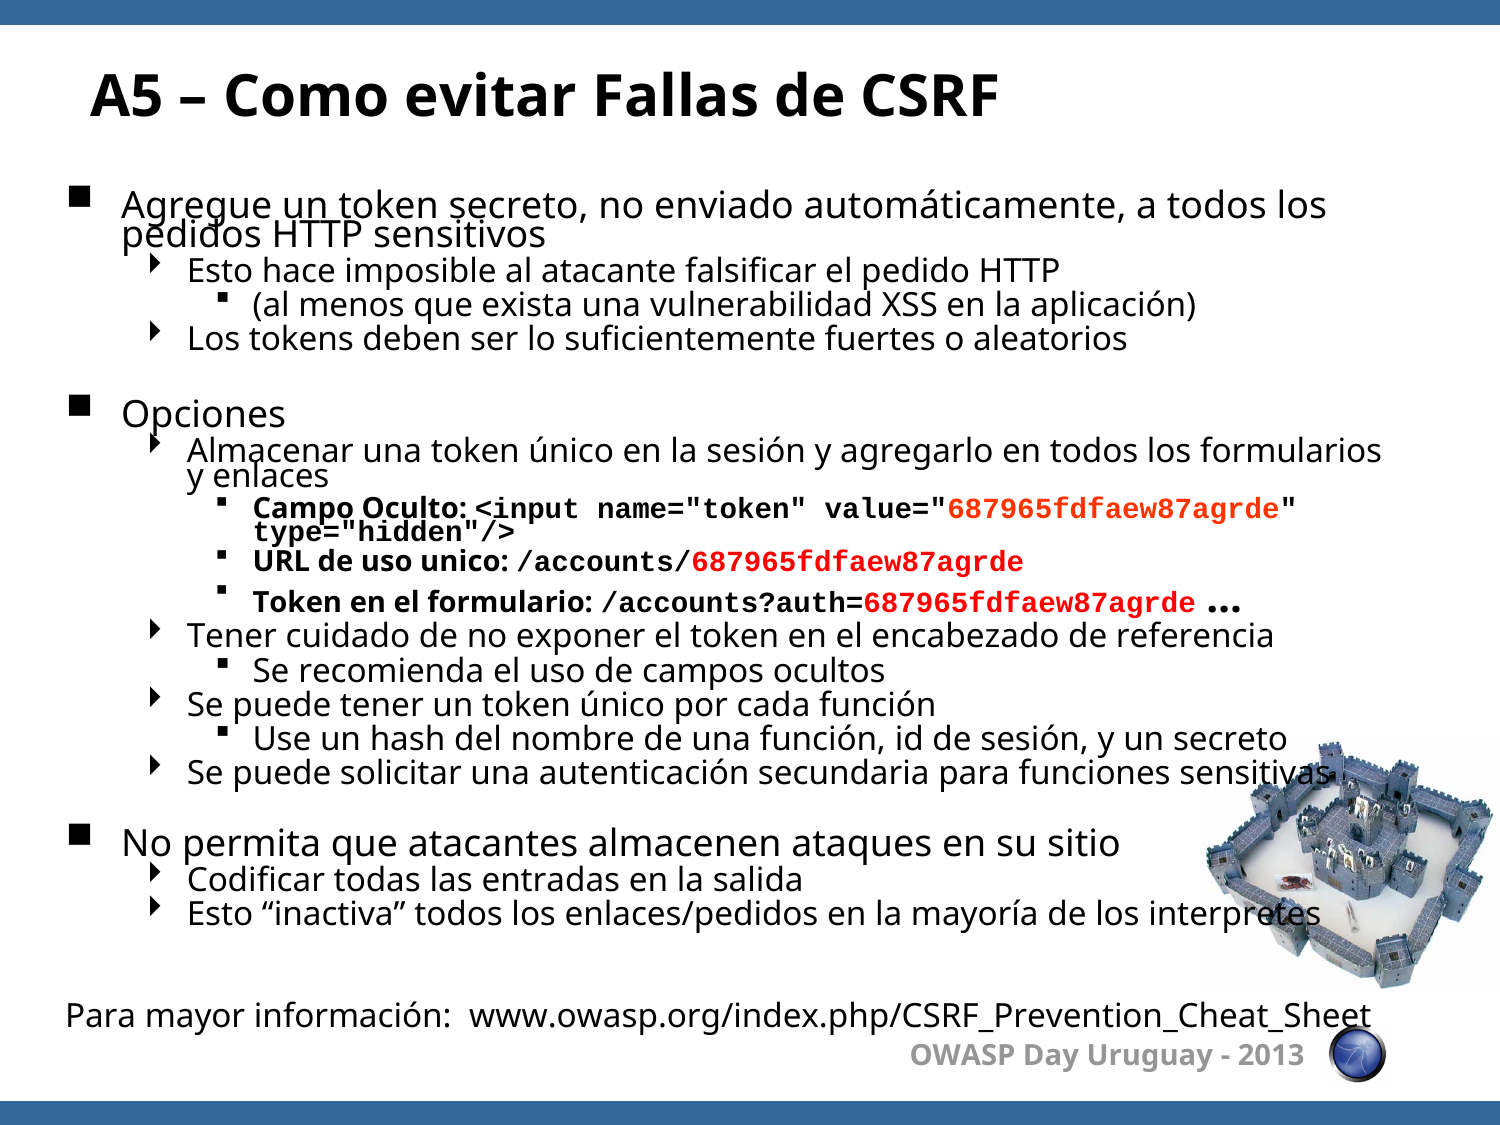

# A5 – Como evitar Fallas de CSRF
Agregue un token secreto, no enviado automáticamente, a todos los pedidos HTTP sensitivos
Esto hace imposible al atacante falsificar el pedido HTTP
(al menos que exista una vulnerabilidad XSS en la aplicación)
Los tokens deben ser lo suficientemente fuertes o aleatorios
Opciones
Almacenar una token único en la sesión y agregarlo en todos los formularios y enlaces
Campo Oculto: <input name="token" value="687965fdfaew87agrde" type="hidden"/>
URL de uso unico: /accounts/687965fdfaew87agrde
Token en el formulario: /accounts?auth=687965fdfaew87agrde …
Tener cuidado de no exponer el token en el encabezado de referencia
Se recomienda el uso de campos ocultos
Se puede tener un token único por cada función
Use un hash del nombre de una función, id de sesión, y un secreto
Se puede solicitar una autenticación secundaria para funciones sensitivas
No permita que atacantes almacenen ataques en su sitio
Codificar todas las entradas en la salida
Esto “inactiva” todos los enlaces/pedidos en la mayoría de los interpretes
Para mayor información: www.owasp.org/index.php/CSRF_Prevention_Cheat_Sheet